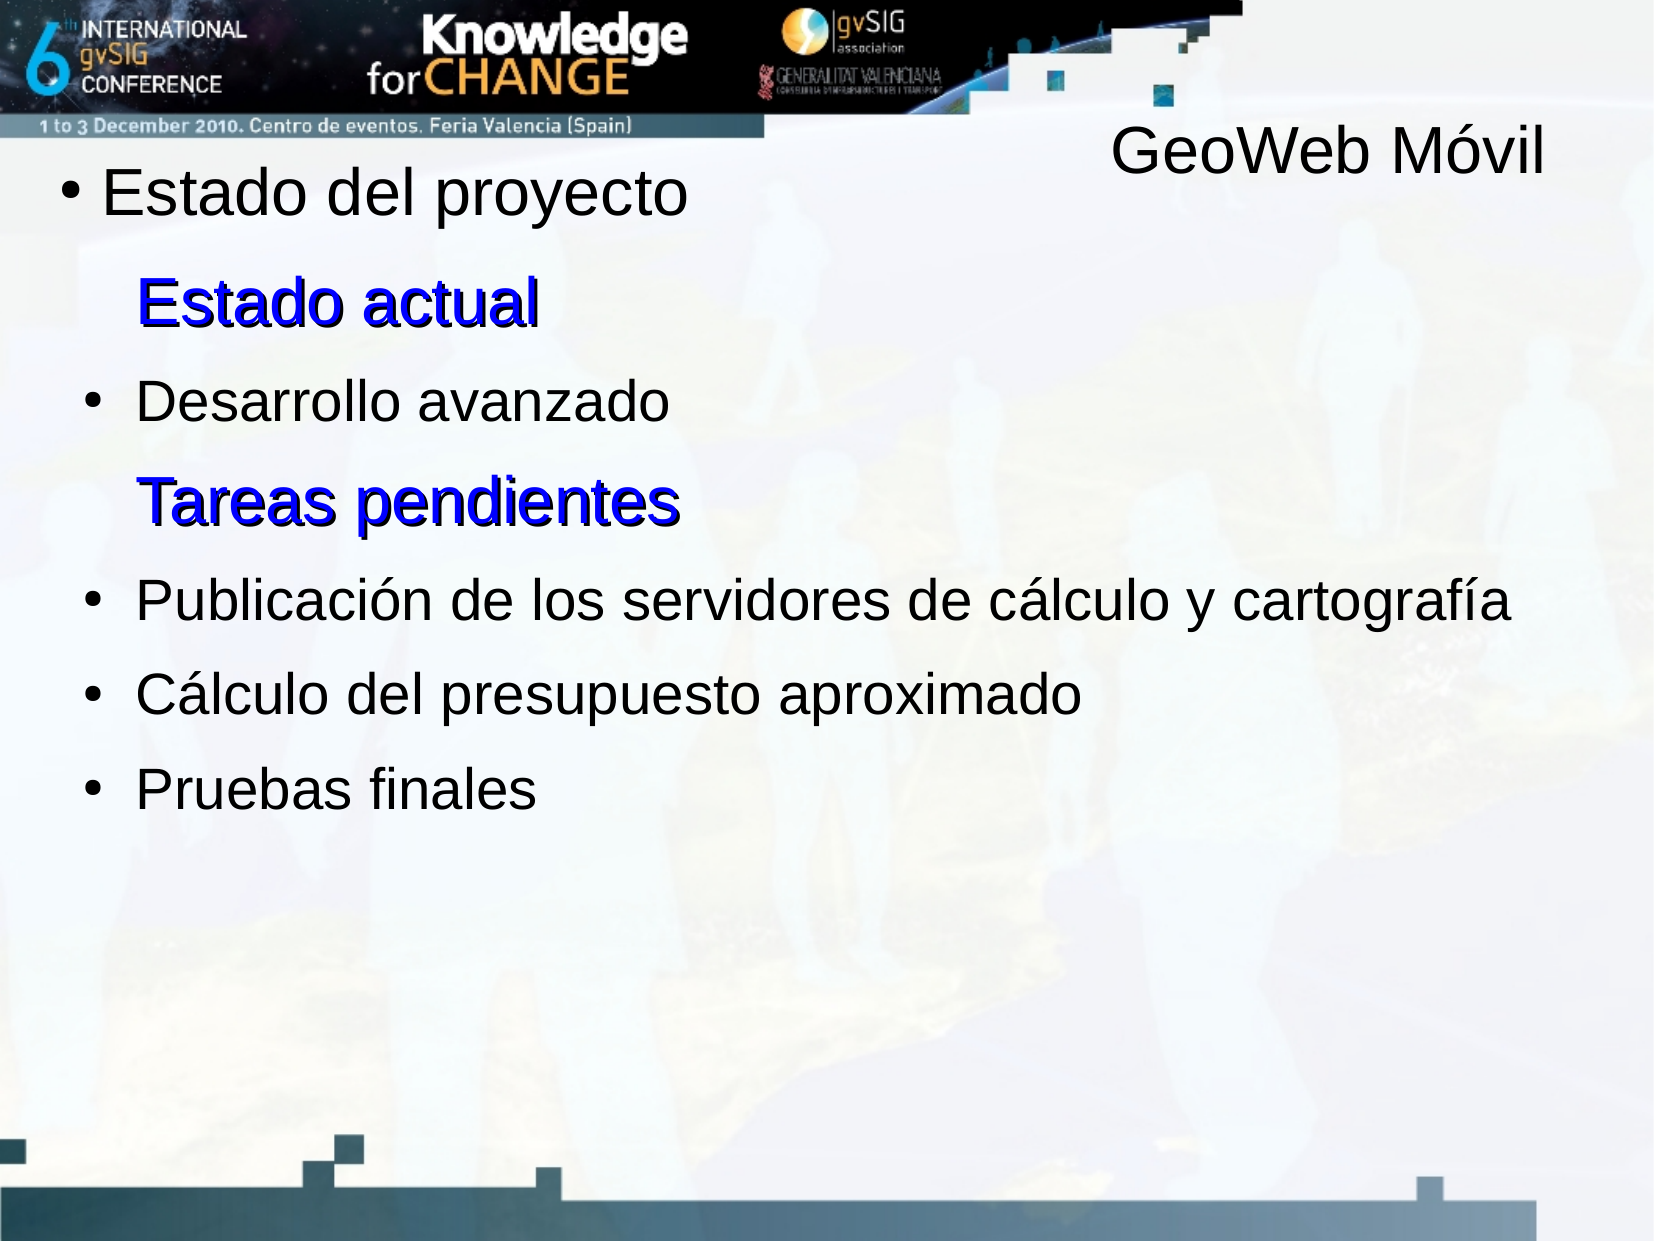

# GeoWeb Móvil
 Estado del proyecto
Estado actual
Desarrollo avanzado
Tareas pendientes
Publicación de los servidores de cálculo y cartografía
Cálculo del presupuesto aproximado
Pruebas finales